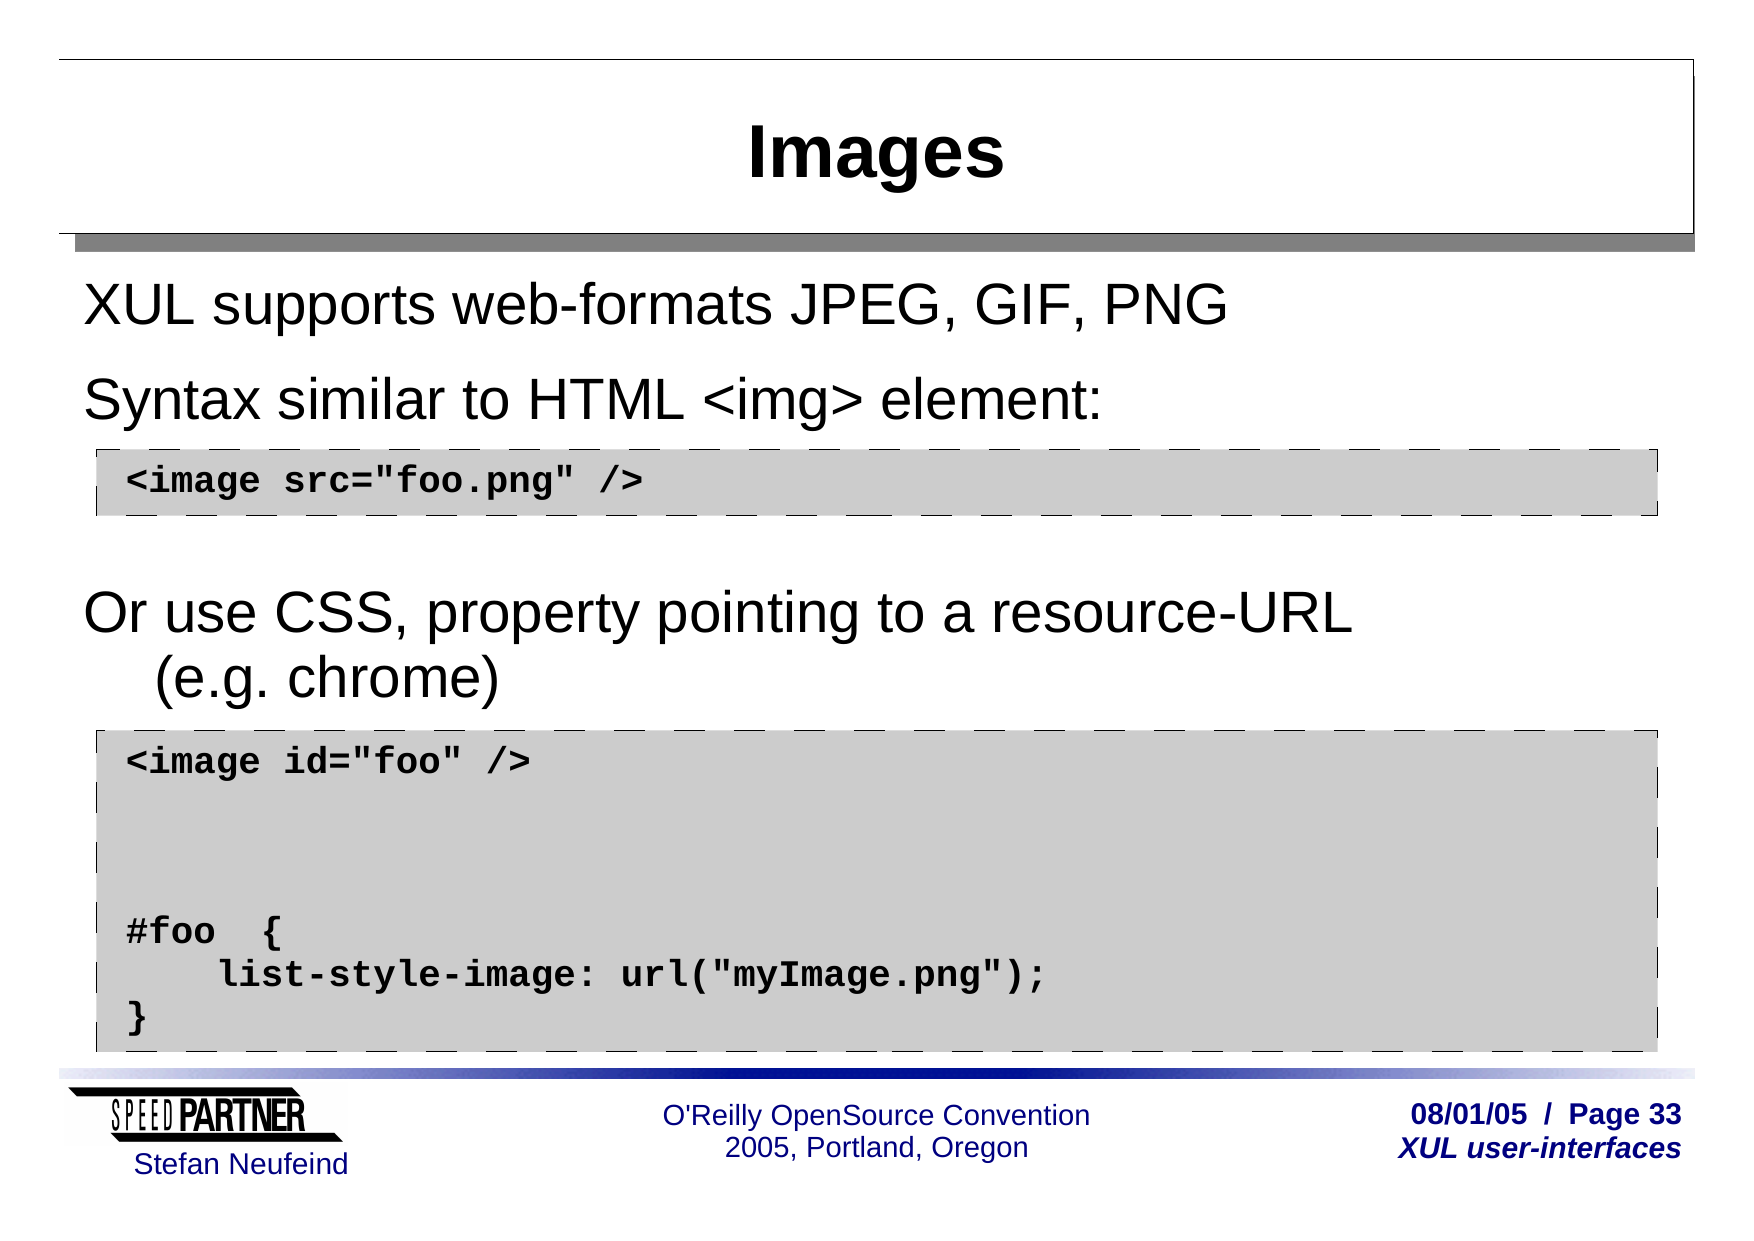

# Images
XUL supports web-formats JPEG, GIF, PNG
Syntax similar to HTML <img> element:
<image src="foo.png" />
Or use CSS, property pointing to a resource-URL
(e.g. chrome)
<image id="foo" />
#foo {
 list-style-image: url("myImage.png");
}